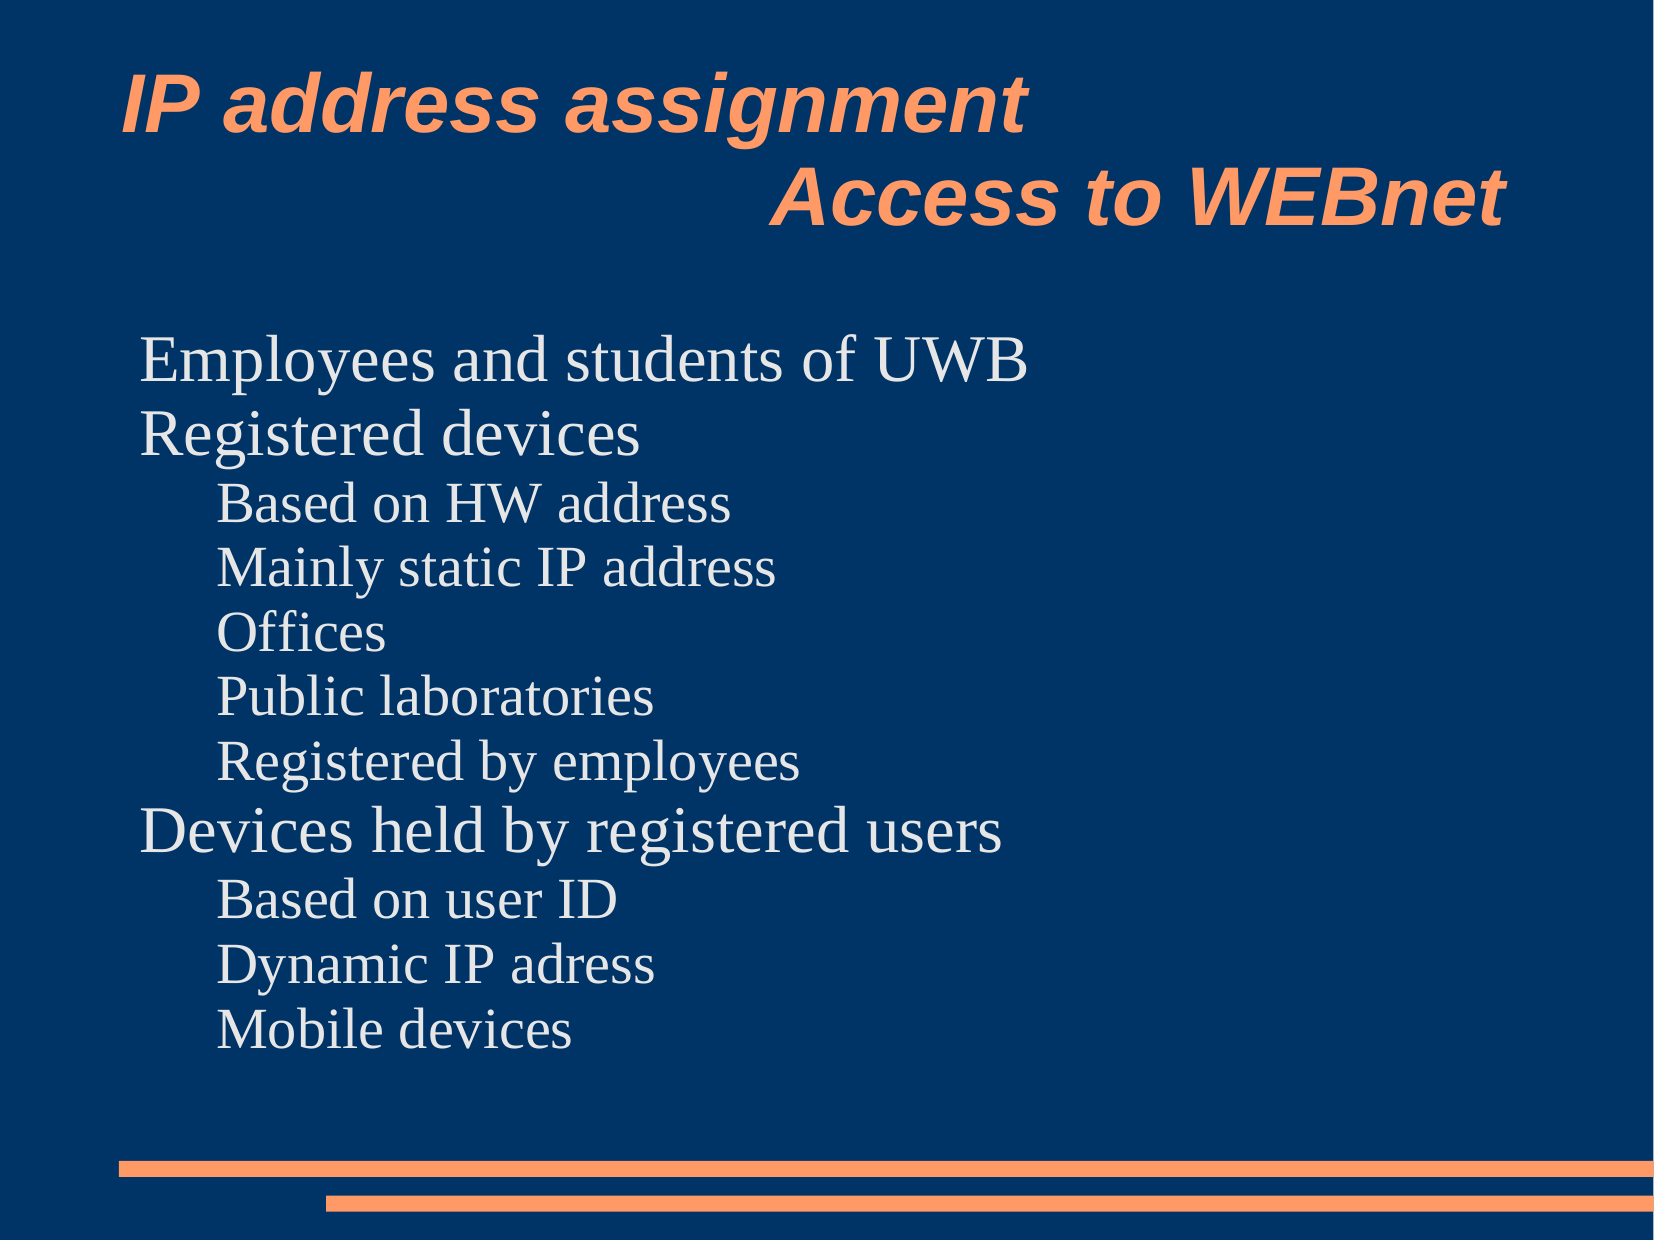

# IP address assignment Access to WEBnet
Employees and students of UWB
Registered devices
Based on HW address
Mainly static IP address
Offices
Public laboratories
Registered by employees
Devices held by registered users
Based on user ID
Dynamic IP adress
Mobile devices